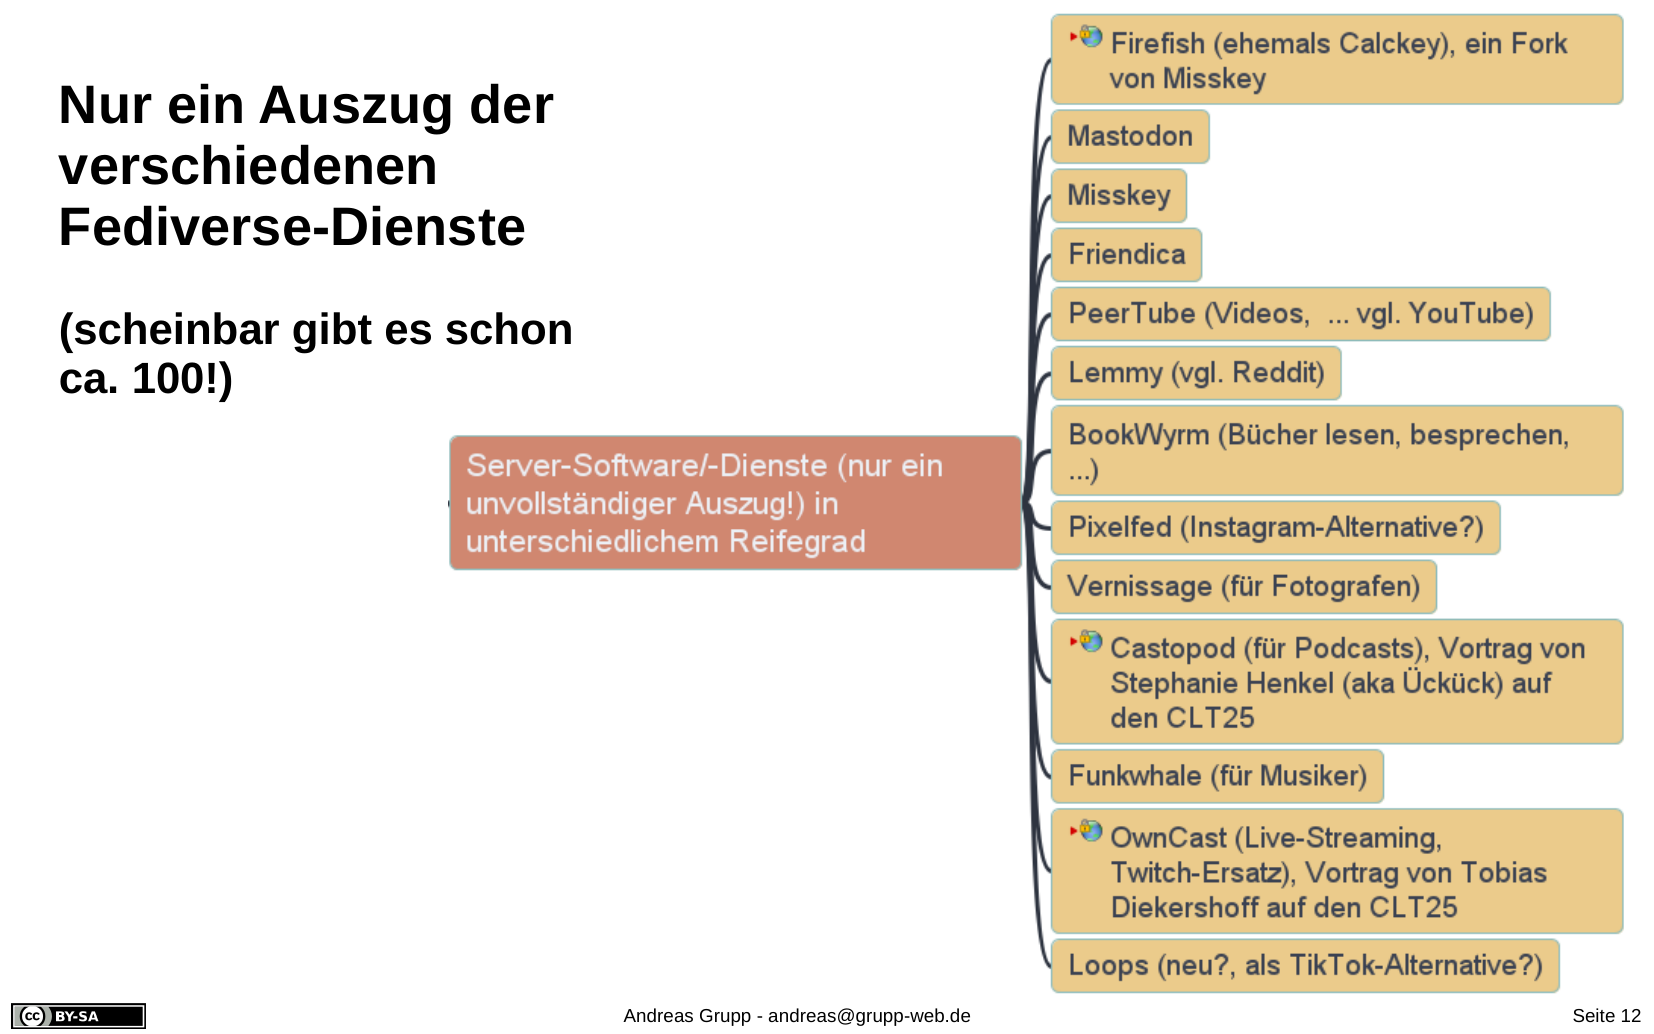

# Nur ein Auszug der verschiedenen Fediverse-Dienste (scheinbar gibt es schon ca. 100!)
Andreas Grupp - andreas@grupp-web.de
12